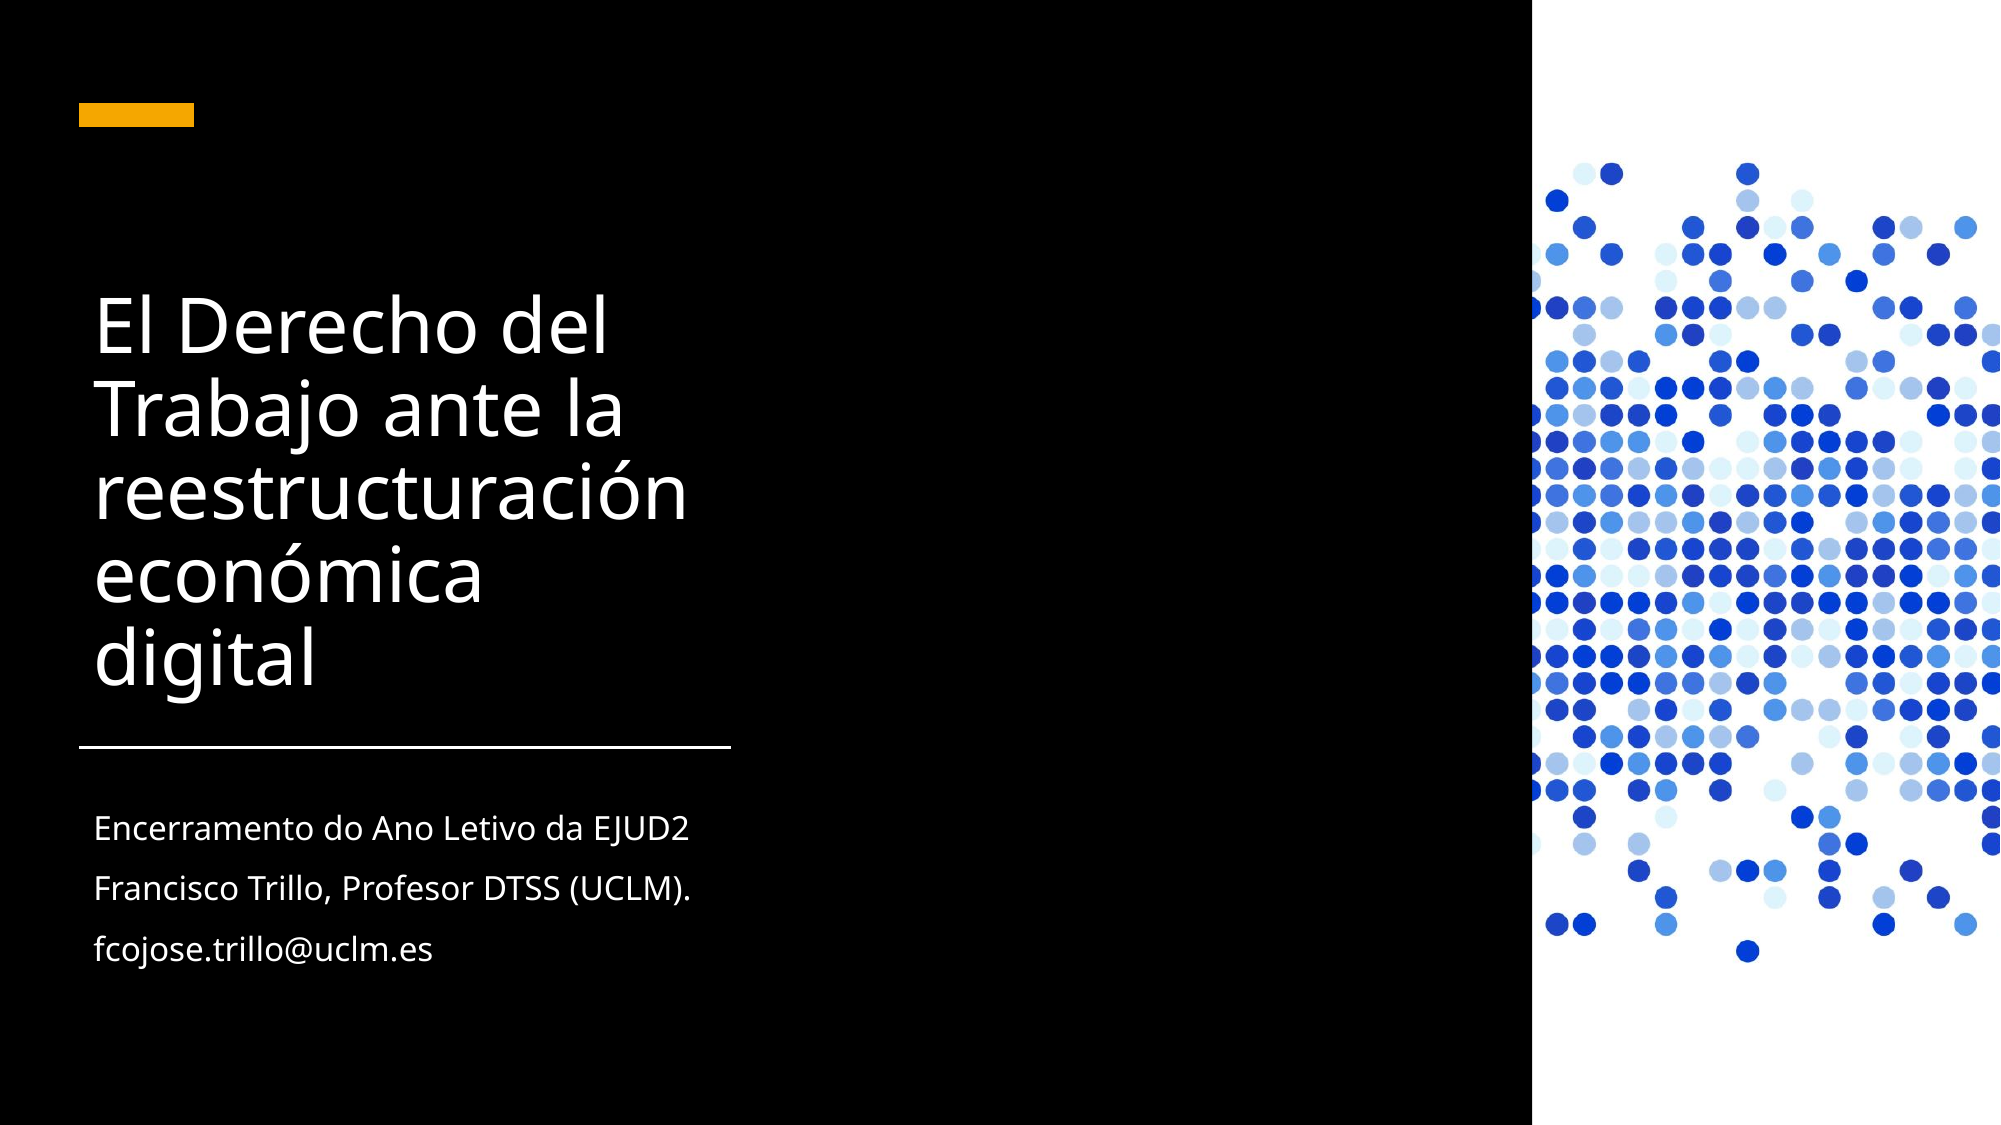

# El Derecho del Trabajo ante la reestructuración económica digital
Encerramento do Ano Letivo da EJUD2
Francisco Trillo, Profesor DTSS (UCLM).
fcojose.trillo@uclm.es